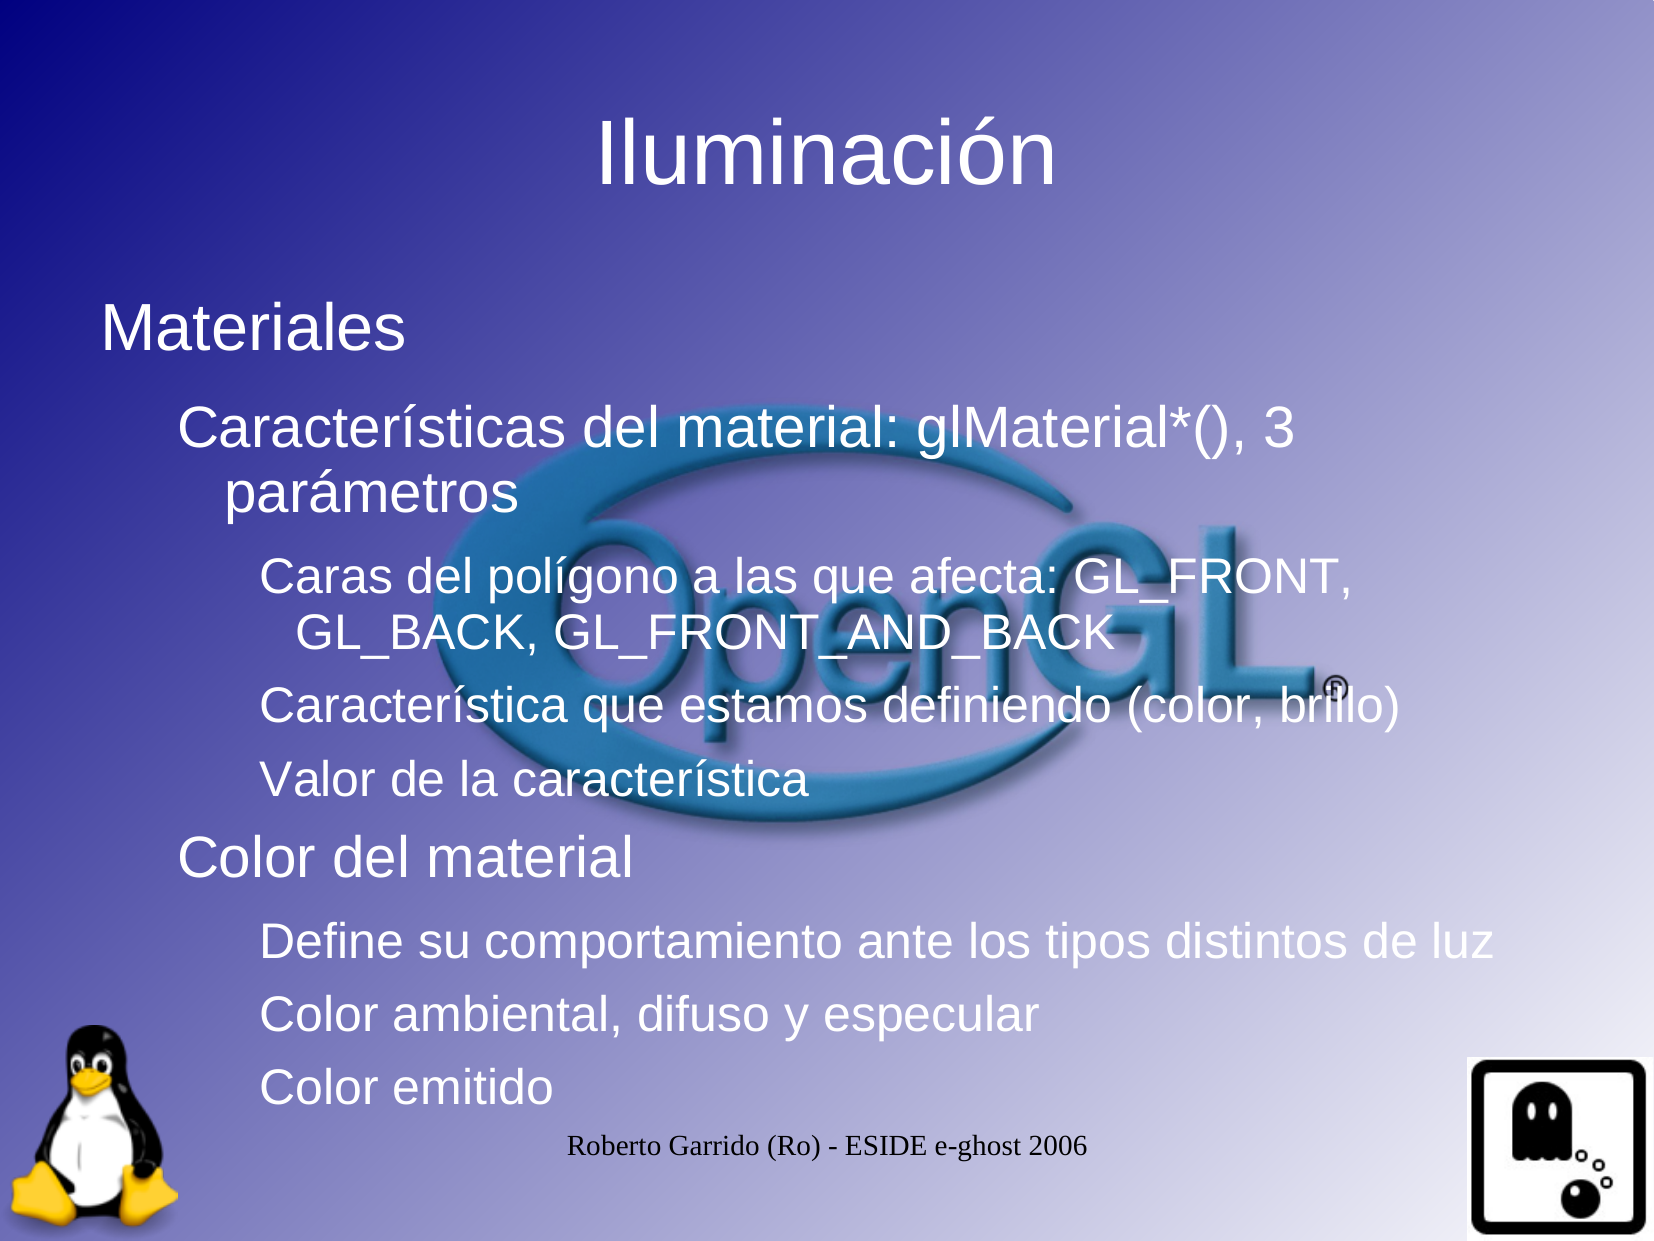

# Iluminación
Materiales
Características del material: glMaterial*(), 3 parámetros
Caras del polígono a las que afecta: GL_FRONT, GL_BACK, GL_FRONT_AND_BACK
Característica que estamos definiendo (color, brillo)
Valor de la característica
Color del material
Define su comportamiento ante los tipos distintos de luz
Color ambiental, difuso y especular
Color emitido
Roberto Garrido (Ro) - ESIDE e-ghost 2006